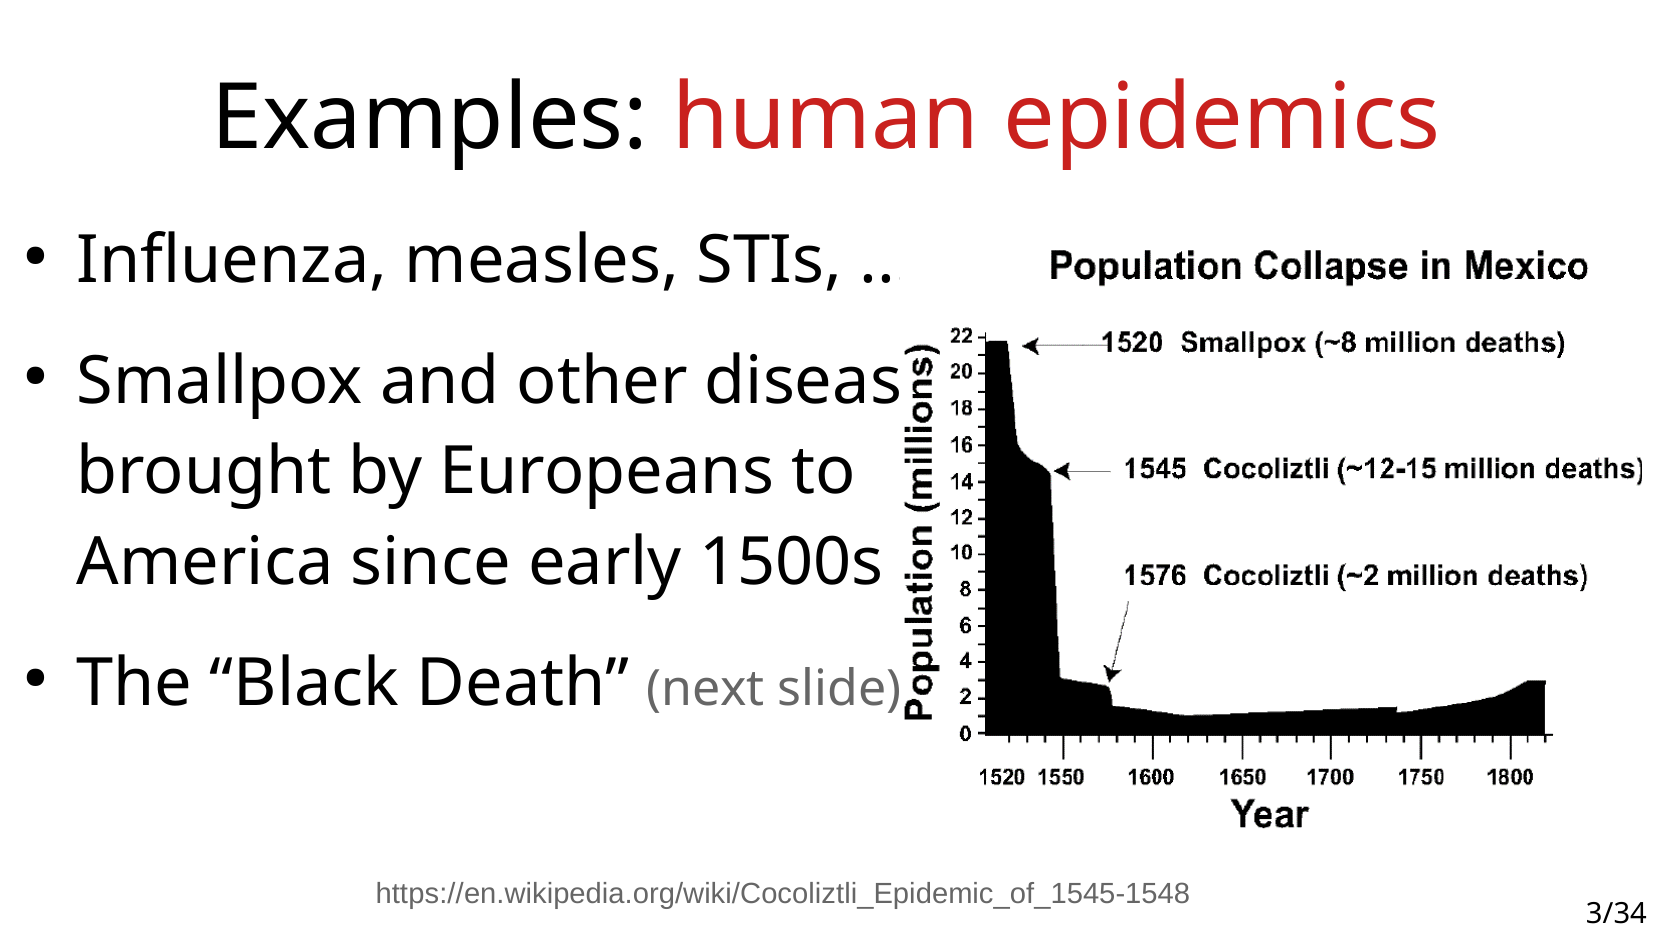

# Examples: human epidemics
Influenza, measles, STIs, ...
Smallpox and other diseases brought by Europeans to America since early 1500s
The “Black Death” (next slide)
https://en.wikipedia.org/wiki/Cocoliztli_Epidemic_of_1545-1548
3